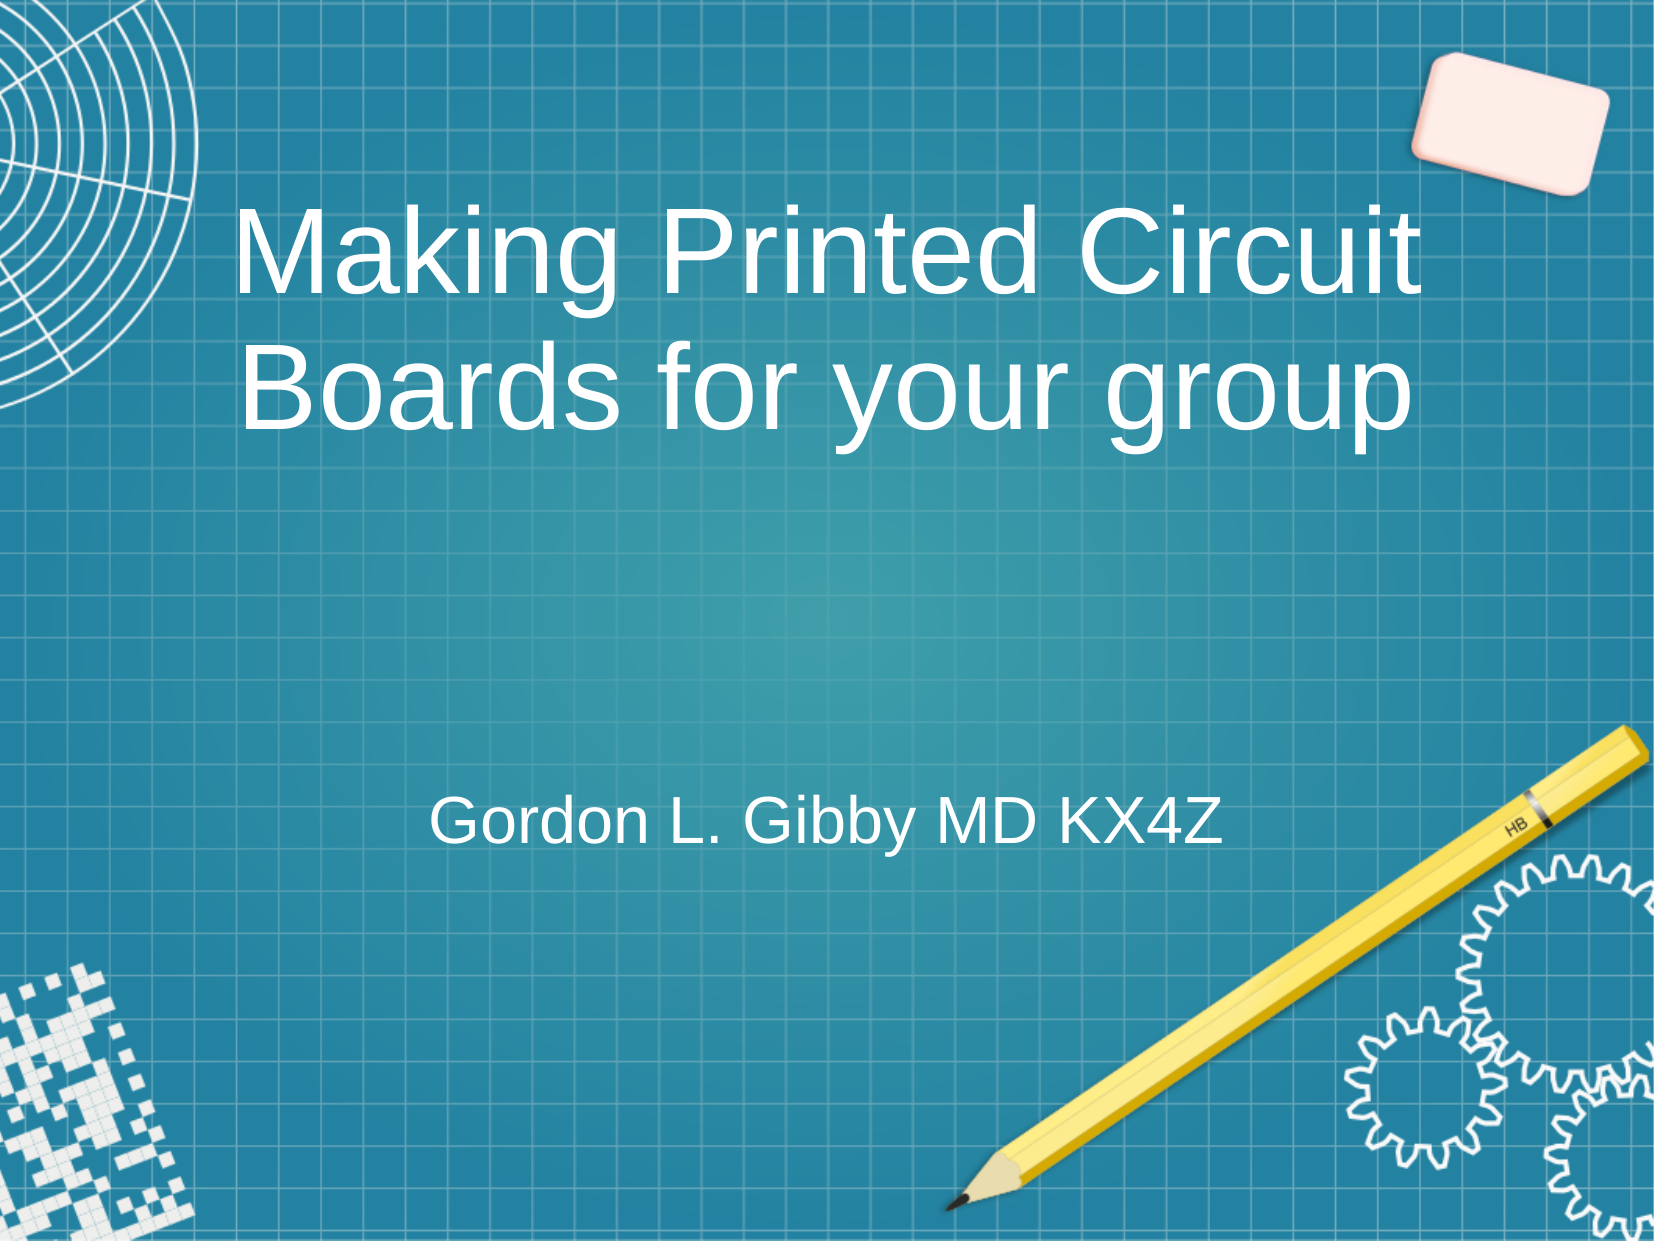

# Making Printed Circuit Boards for your group
Gordon L. Gibby MD KX4Z